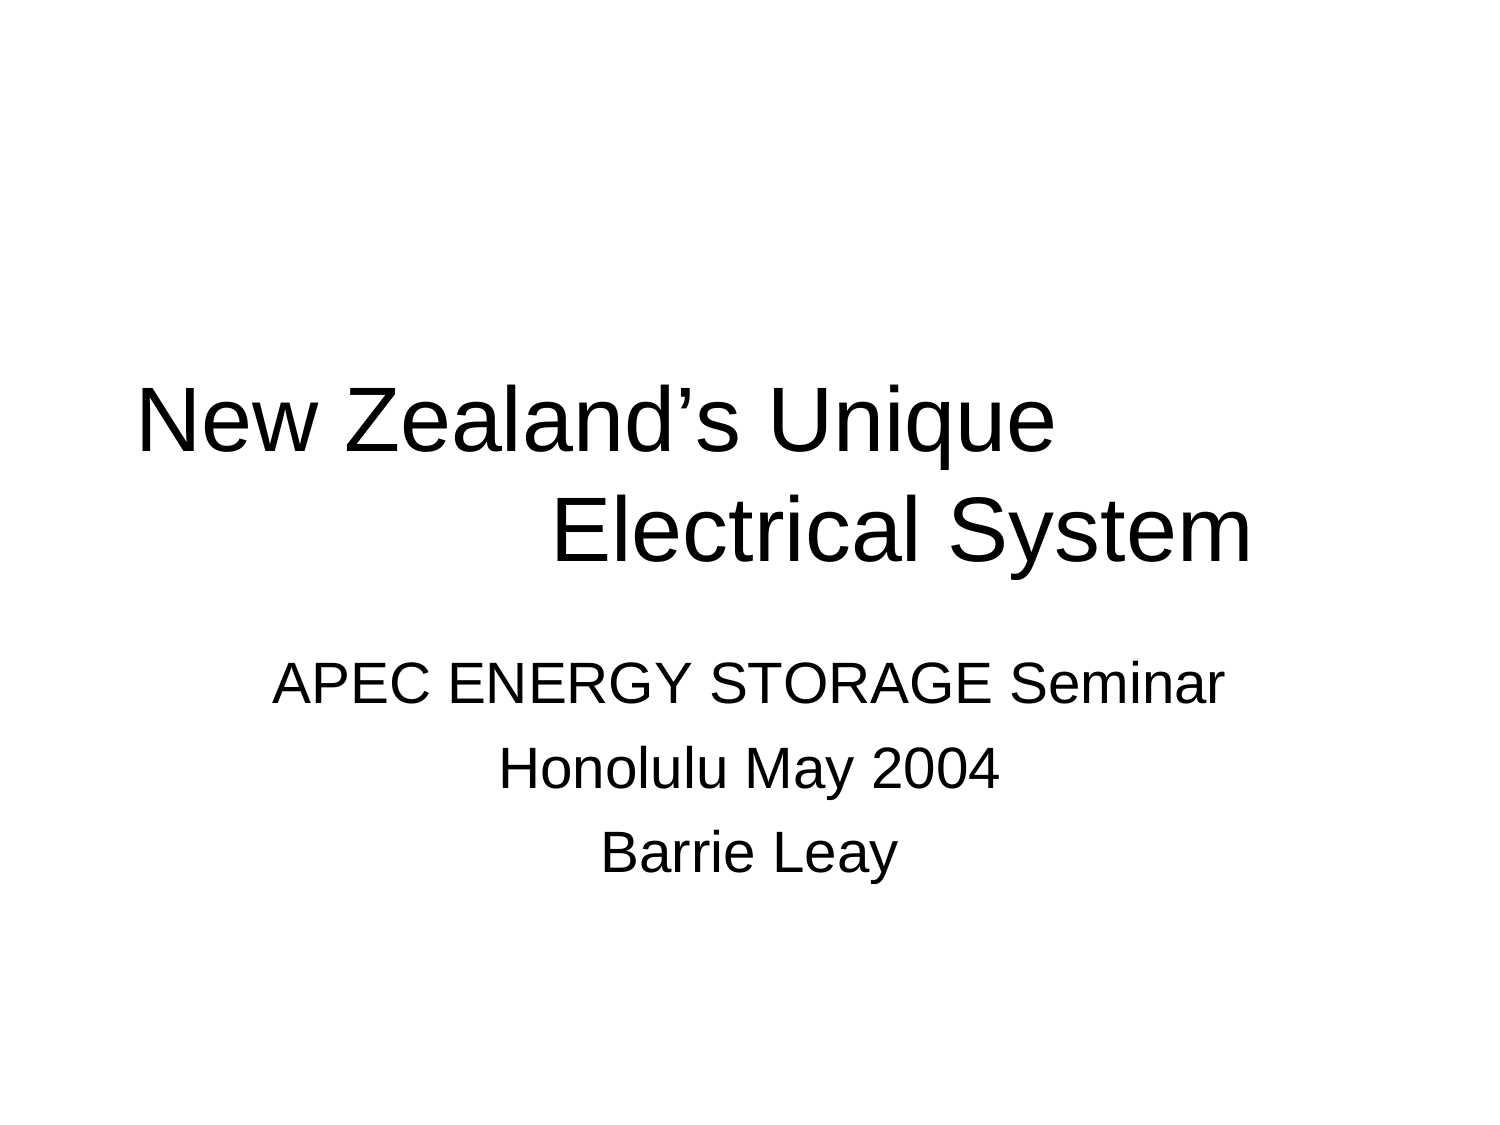

# New Zealand’s Unique Electrical System
APEC ENERGY STORAGE Seminar
Honolulu May 2004
Barrie Leay